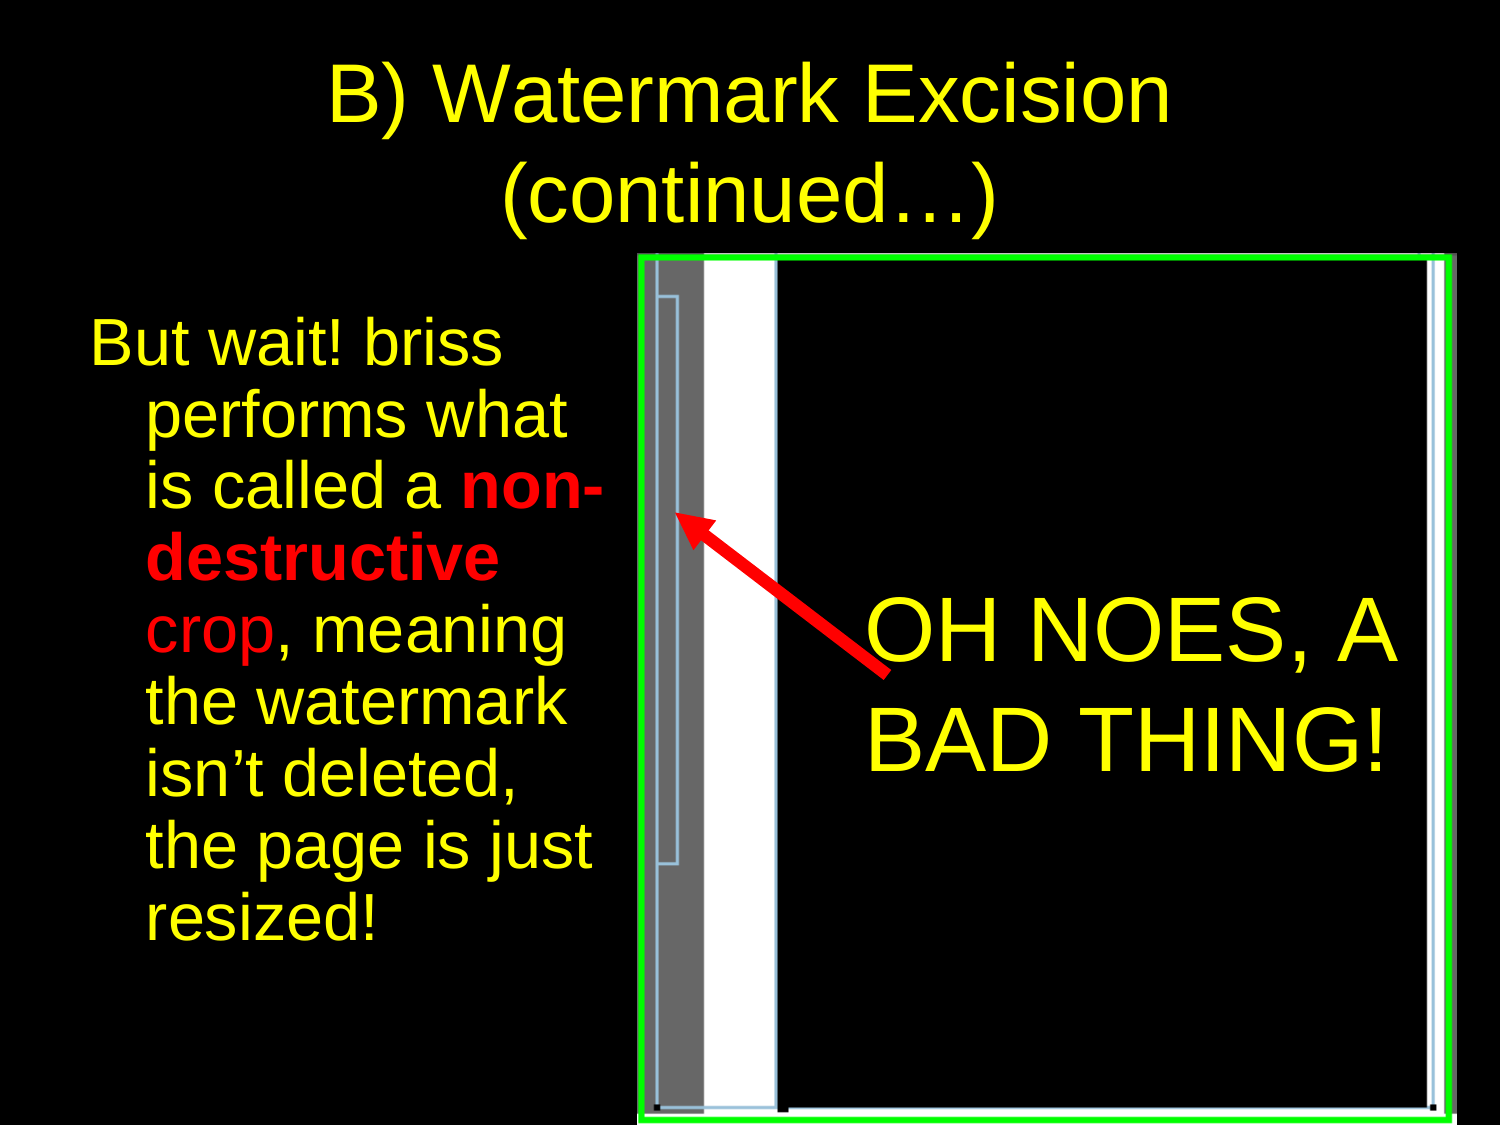

B) Watermark Excision (continued…)
# But wait! briss performs what is called a non-destructive crop, meaning the watermark isn’t deleted, the page is just resized!
OH NOES, A BAD THING!